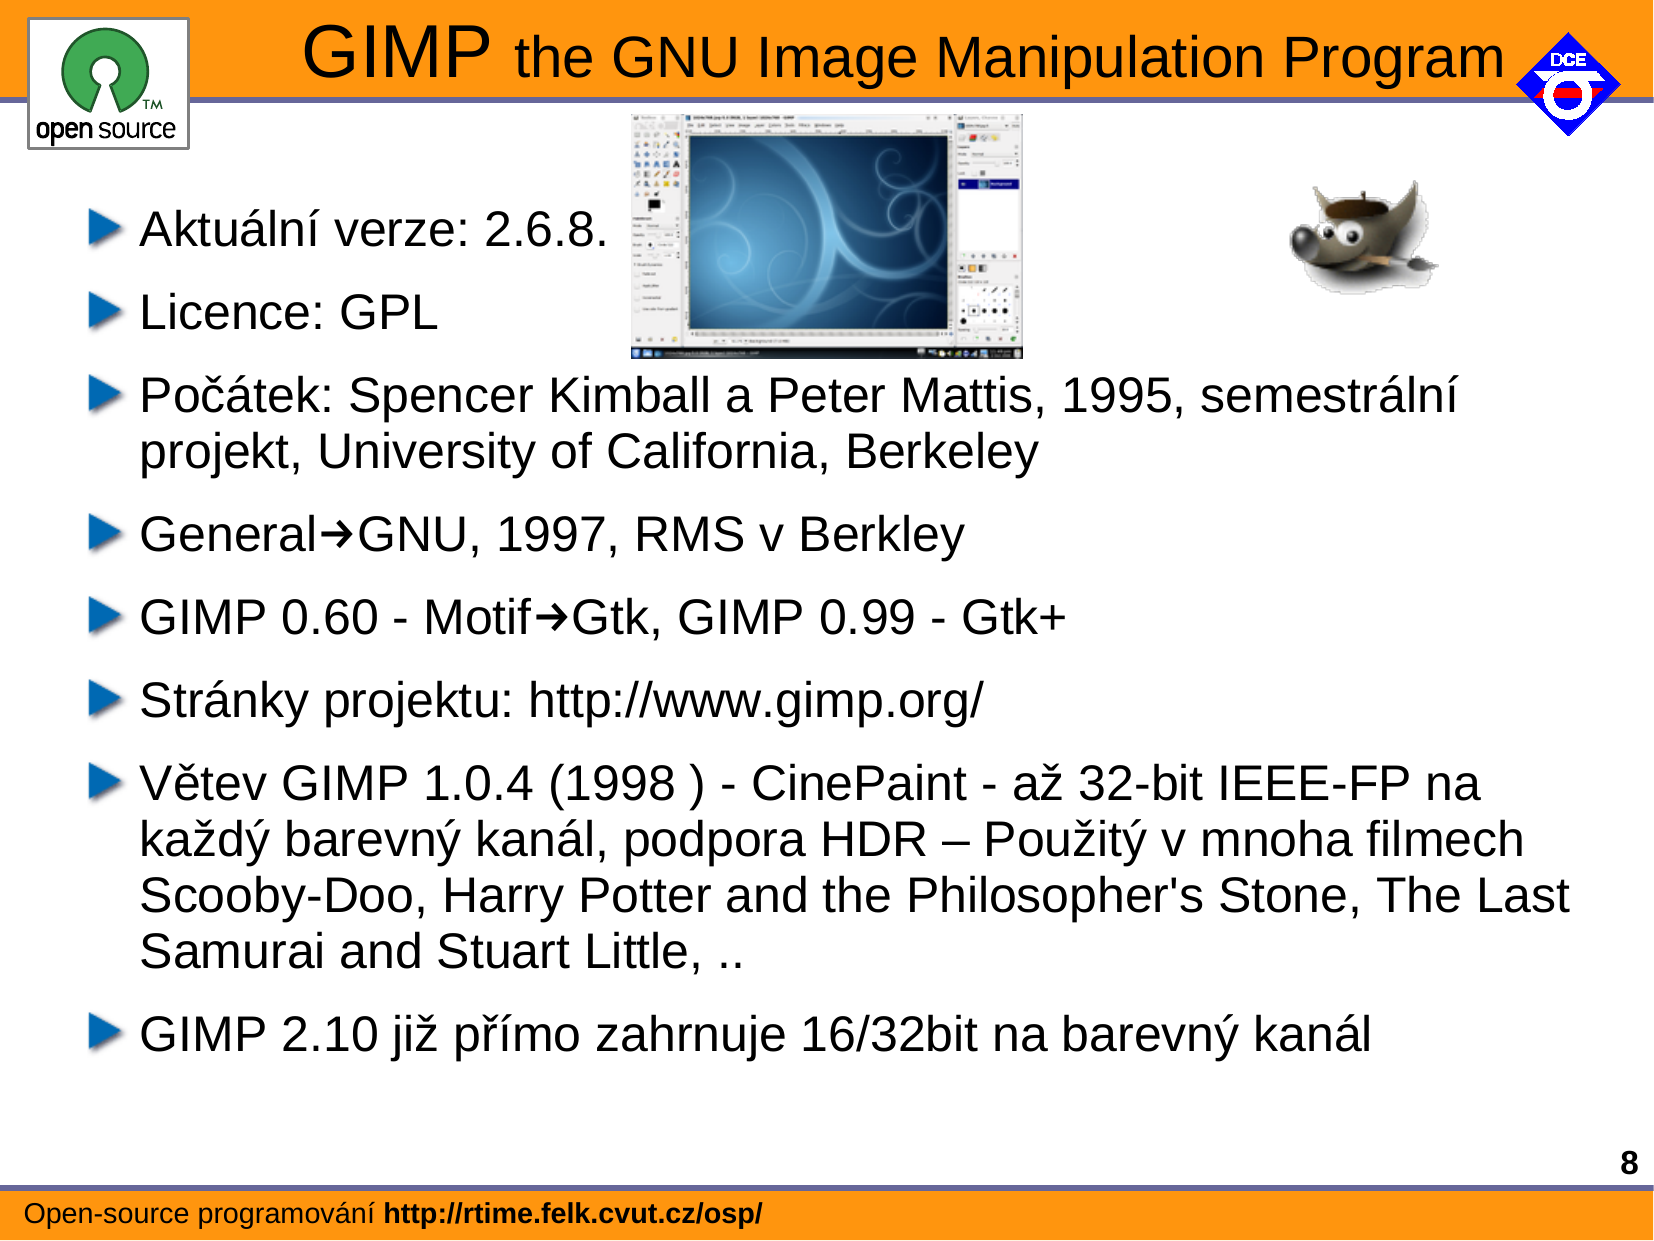

# GIMP the GNU Image Manipulation Program
Aktuální verze: 2.6.8.
Licence: GPL
Počátek: Spencer Kimball a Peter Mattis, 1995, semestrální projekt, University of California, Berkeley
General→GNU, 1997, RMS v Berkley
GIMP 0.60 - Motif→Gtk, GIMP 0.99 - Gtk+
Stránky projektu: http://www.gimp.org/
Větev GIMP 1.0.4 (1998 ) - CinePaint - až 32-bit IEEE-FP na každý barevný kanál, podpora HDR – Použitý v mnoha filmech Scooby-Doo, Harry Potter and the Philosopher's Stone, The Last Samurai and Stuart Little, ..
GIMP 2.10 již přímo zahrnuje 16/32bit na barevný kanál